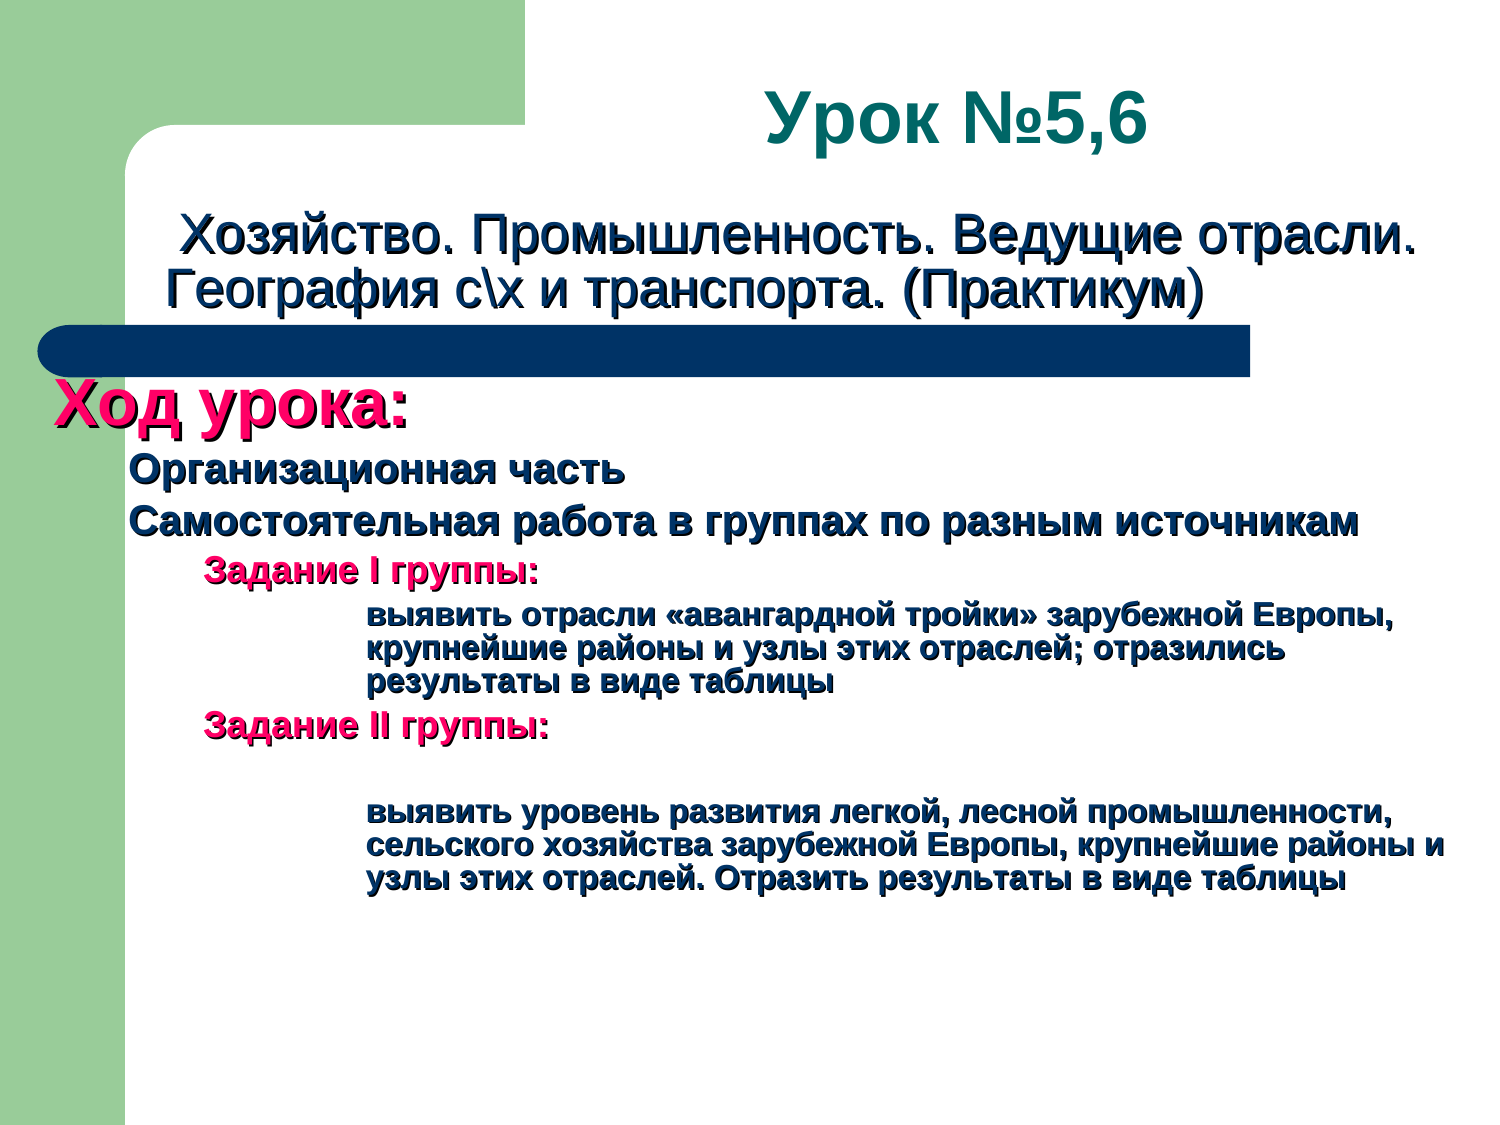

Урок №5,6
 Хозяйство. Промышленность. Ведущие отрасли. География с\х и транспорта. (Практикум)
# Ход урока:
Организационная часть
Самостоятельная работа в группах по разным источникам
Задание I группы:
	выявить отрасли «авангардной тройки» зарубежной Европы, крупнейшие районы и узлы этих отраслей; отразились результаты в виде таблицы
Задание II группы:
	выявить уровень развития легкой, лесной промышленности, сельского хозяйства зарубежной Европы, крупнейшие районы и узлы этих отраслей. Отразить результаты в виде таблицы